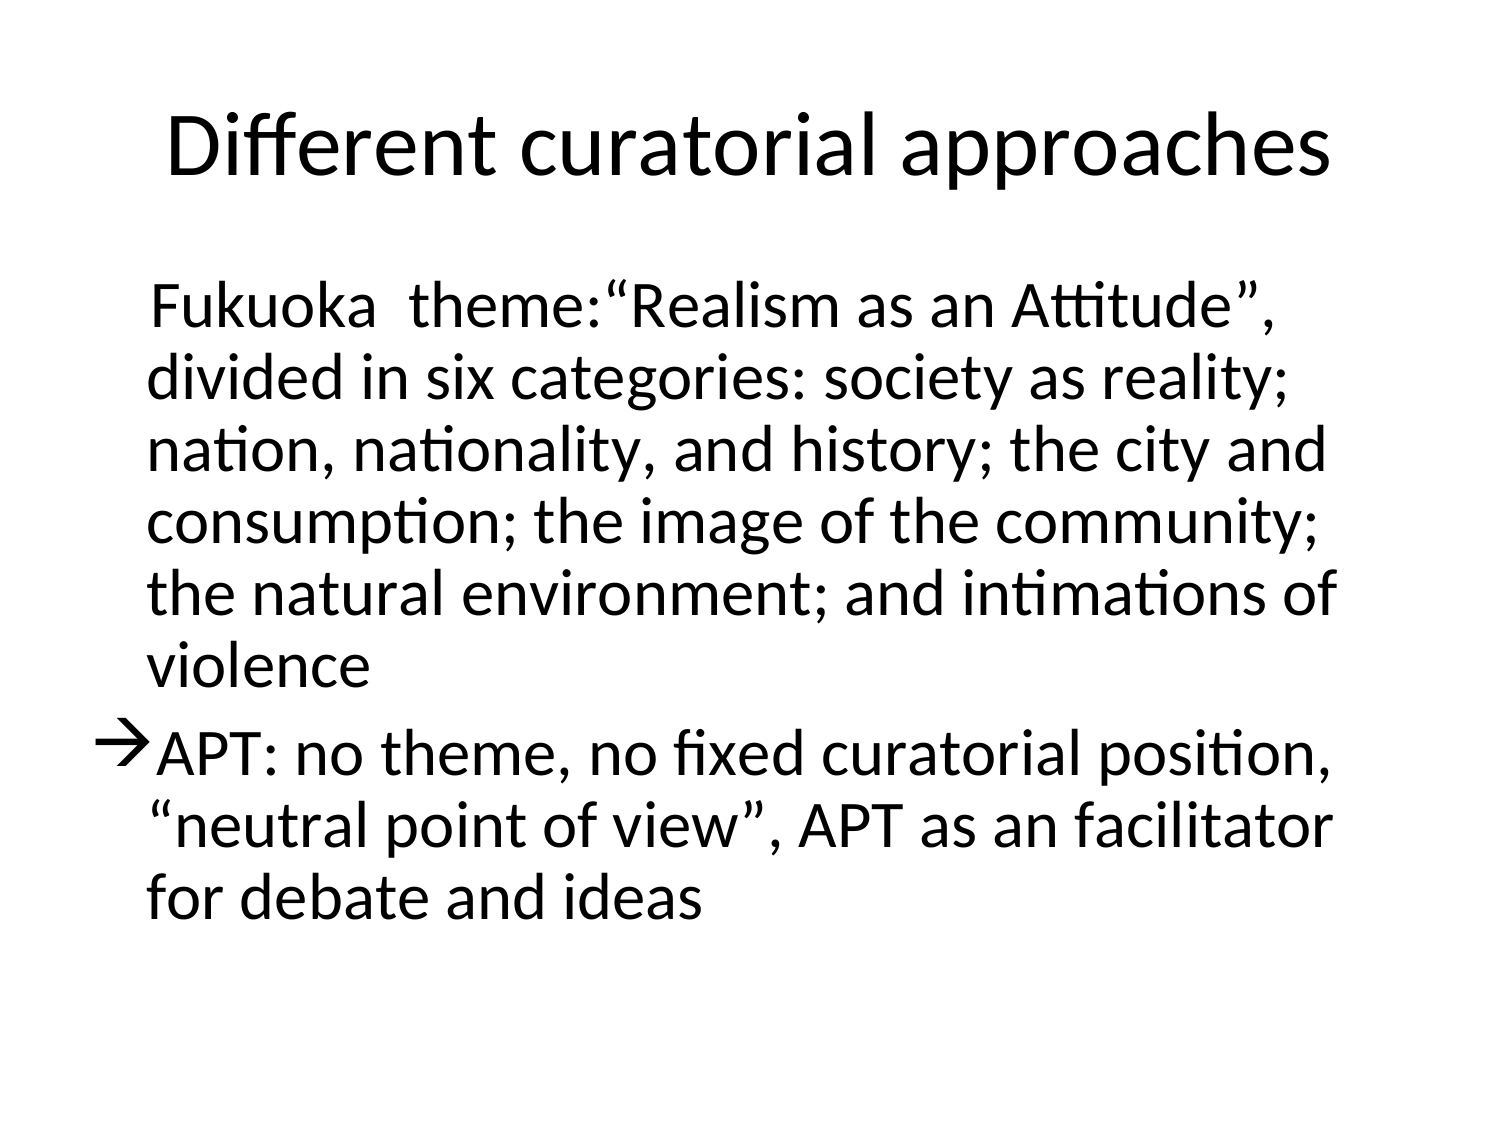

# Different curatorial approaches
 Fukuoka theme:“Realism as an Attitude”, divided in six categories: society as reality; nation, nationality, and history; the city and consumption; the image of the community; the natural environment; and intimations of violence
APT: no theme, no fixed curatorial position, “neutral point of view”, APT as an facilitator for debate and ideas